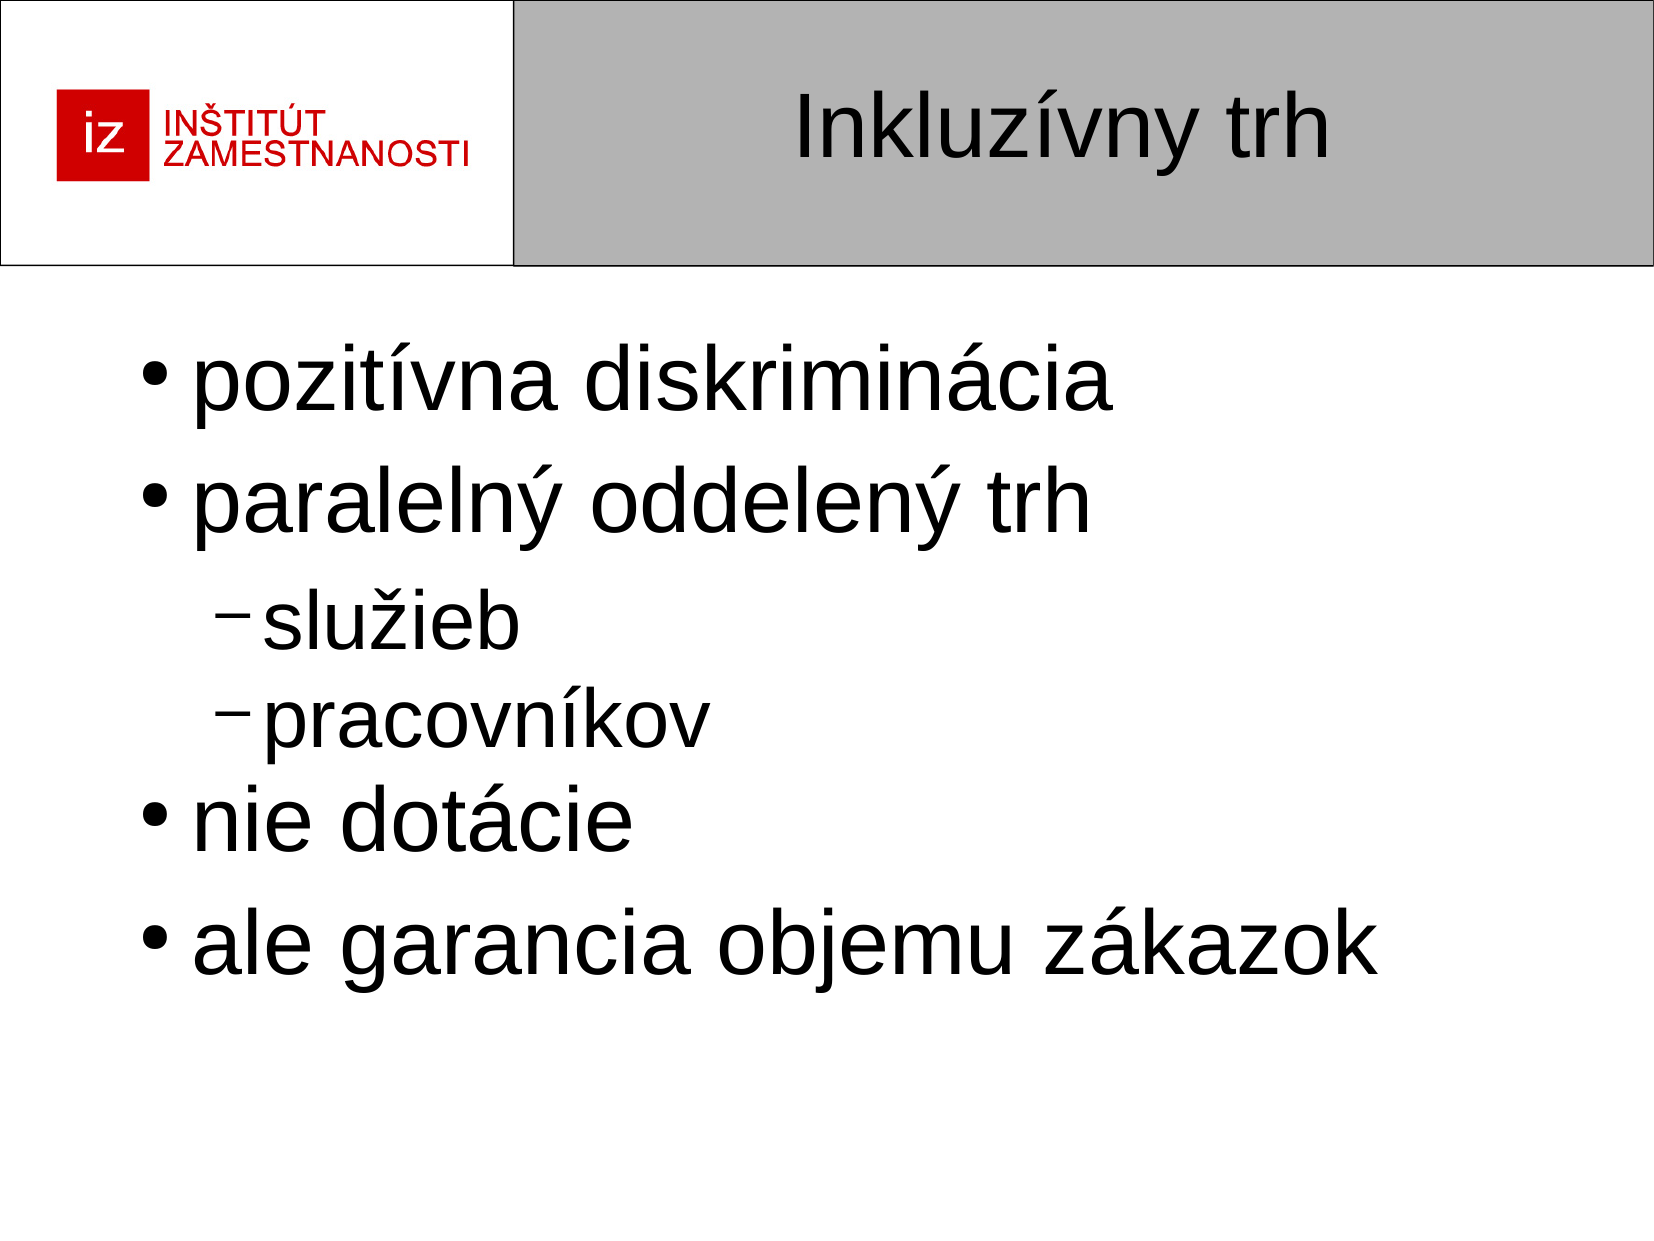

# Inkluzívny trh
pozitívna diskriminácia
paralelný oddelený trh
služieb
pracovníkov
nie dotácie
ale garancia objemu zákazok